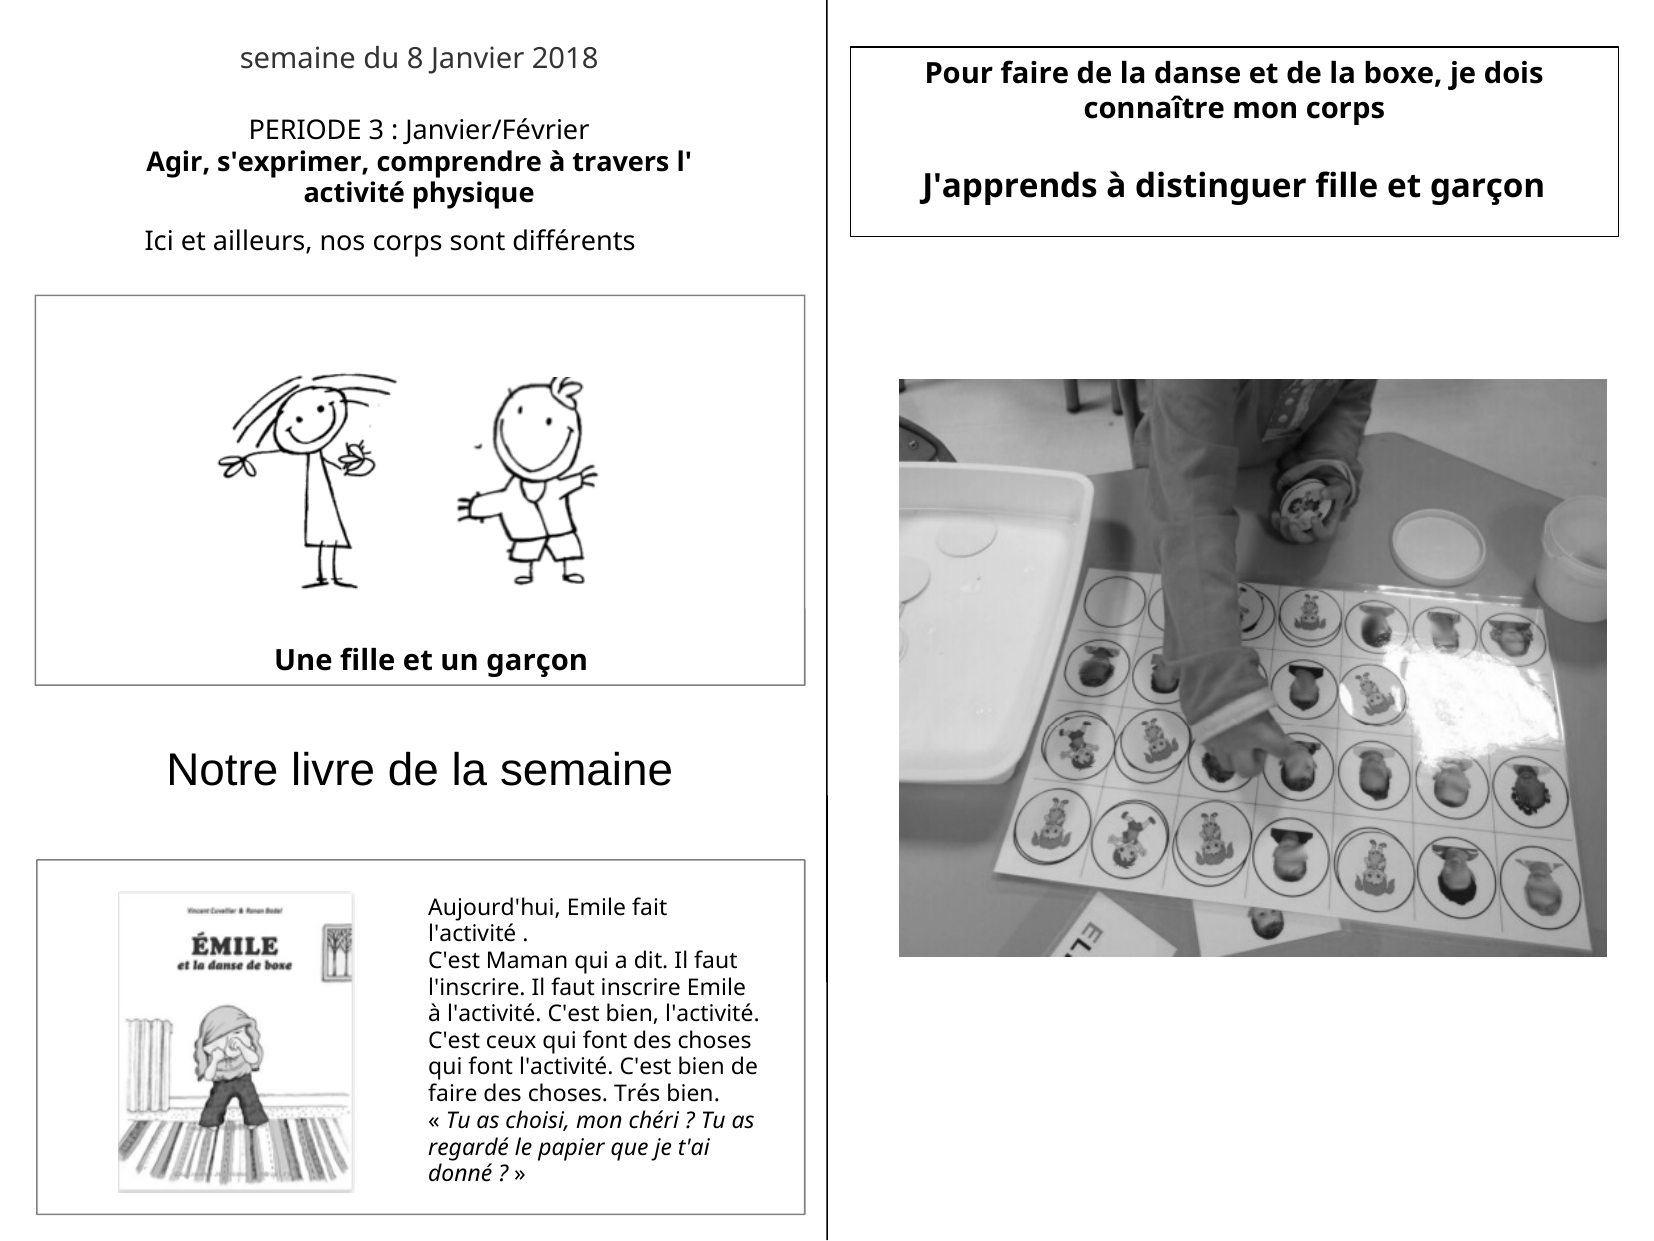

semaine du 8 Janvier 2018
Pour faire de la danse et de la boxe, je dois connaître mon corps
J'apprends à distinguer fille et garçon
PERIODE 3 : Janvier/Février
Agir, s'exprimer, comprendre à travers l' activité physique
Ici et ailleurs, nos corps sont différents
Une fille et un garçon
Notre livre de la semaine
Aujourd'hui, Emile fait l'activité .
C'est Maman qui a dit. Il faut l'inscrire. Il faut inscrire Emile à l'activité. C'est bien, l'activité. C'est ceux qui font des choses qui font l'activité. C'est bien de faire des choses. Trés bien.
« Tu as choisi, mon chéri ? Tu as regardé le papier que je t'ai donné ? »